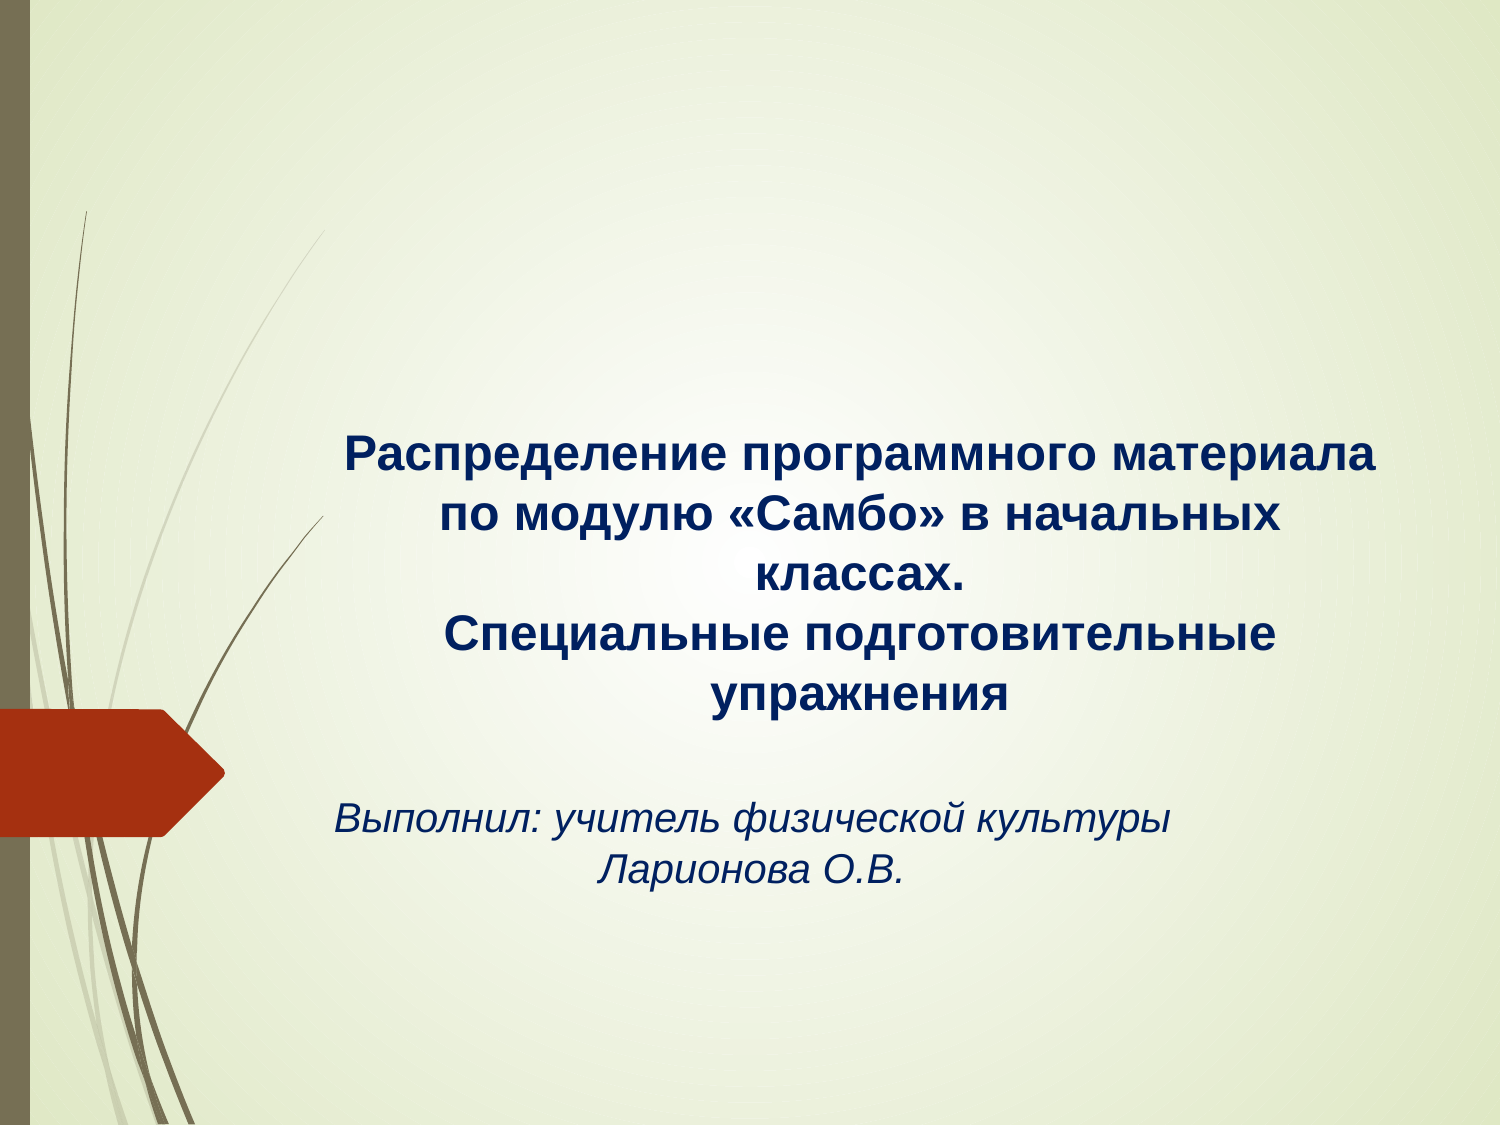

# Распределение программного материала по модулю «Самбо» в начальных классах. Специальные подготовительные упражнения
Выполнил: учитель физической культуры Ларионова О.В.